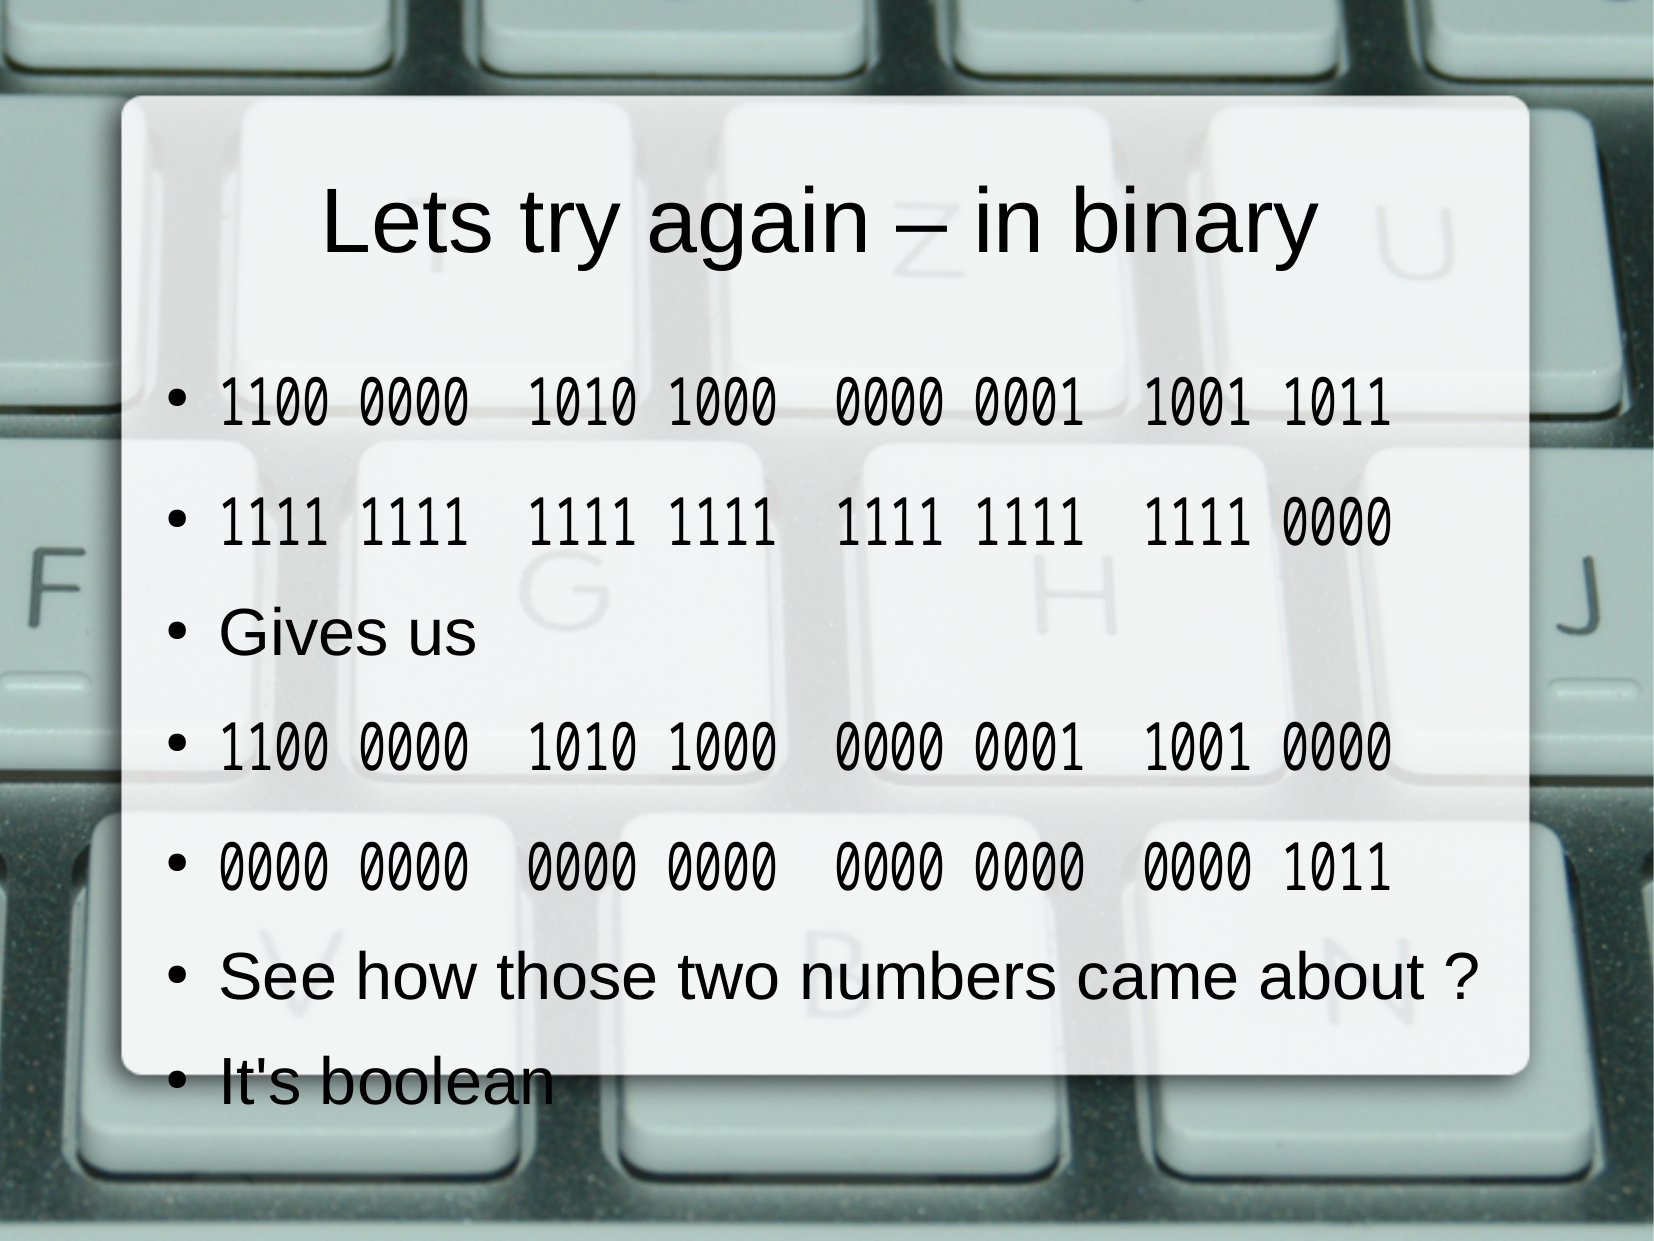

# Lets try again – in binary
1100 0000 1010 1000 0000 0001 1001 1011
1111 1111 1111 1111 1111 1111 1111 0000
Gives us
1100 0000 1010 1000 0000 0001 1001 0000
0000 0000 0000 0000 0000 0000 0000 1011
See how those two numbers came about ?
It's boolean